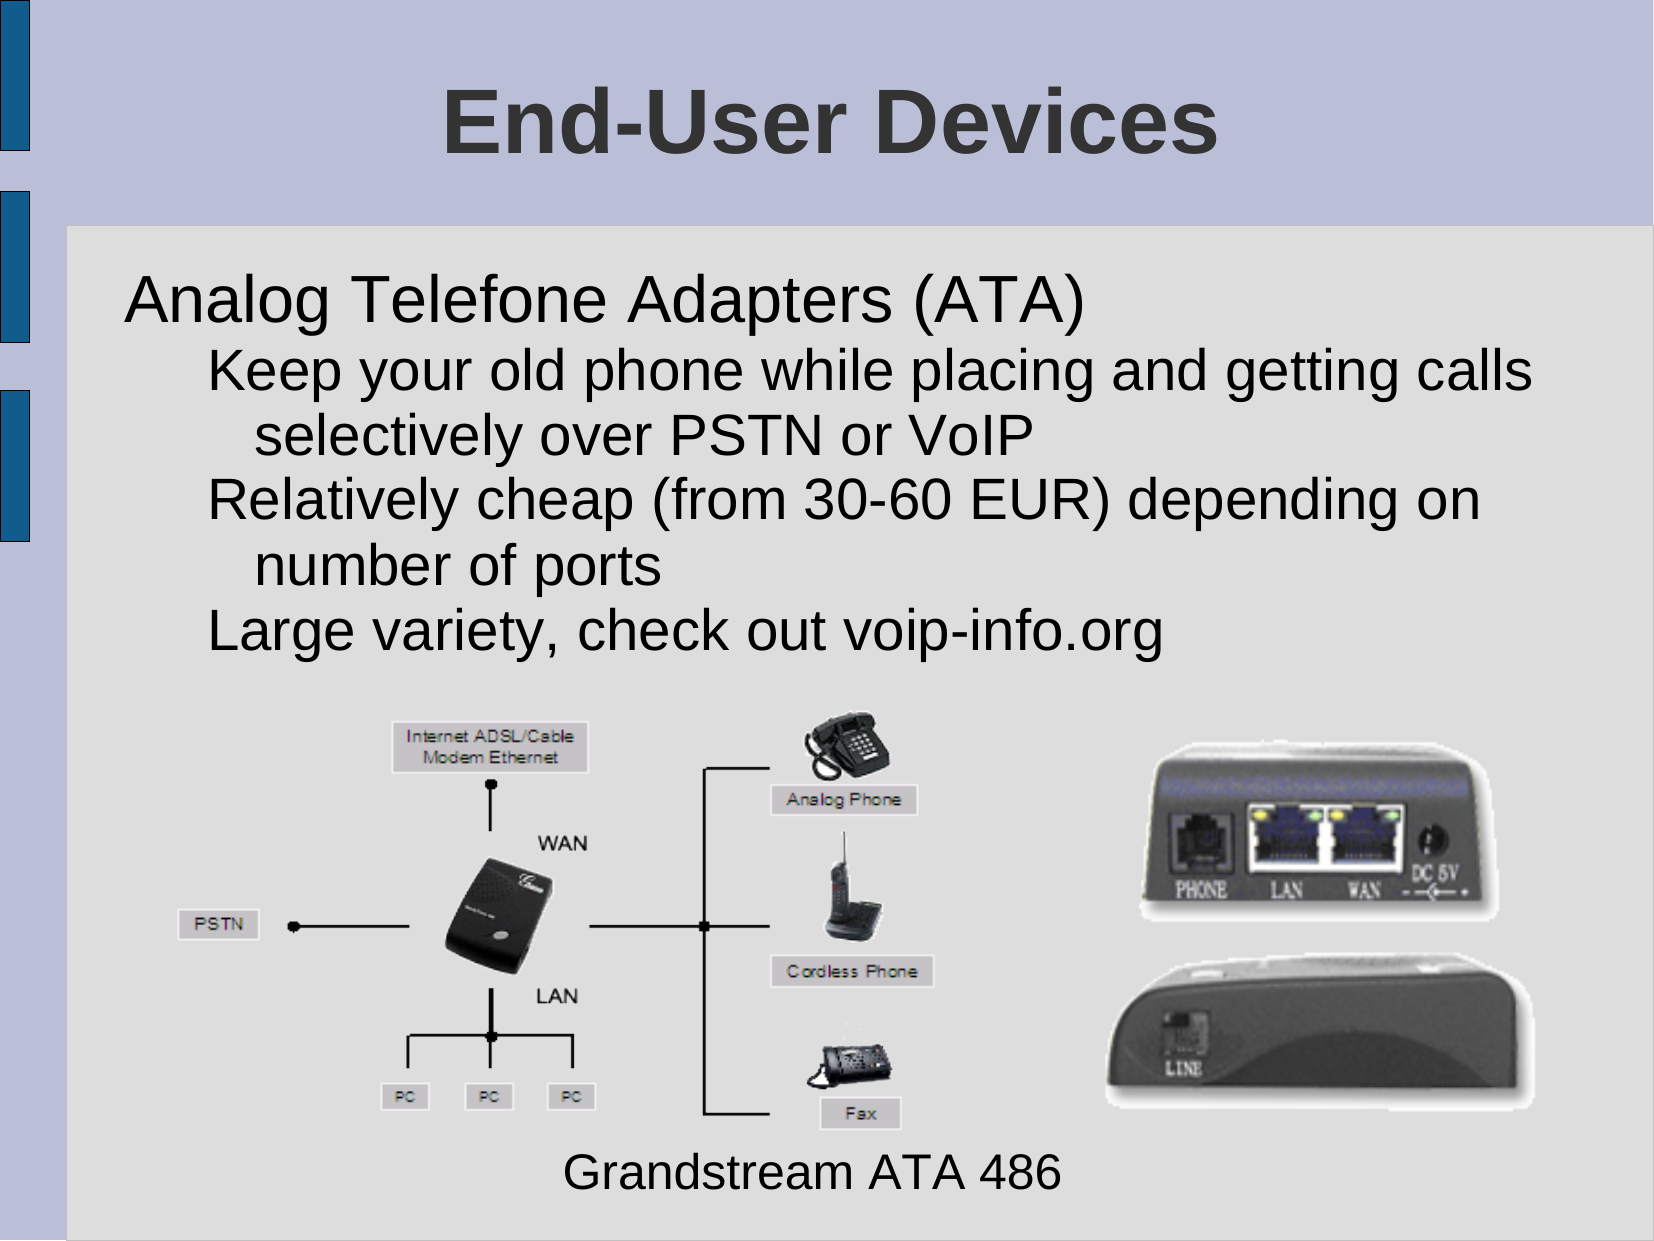

# End-User Devices
Analog Telefone Adapters (ATA)
Keep your old phone while placing and getting calls selectively over PSTN or VoIP
Relatively cheap (from 30-60 EUR) depending on number of ports
Large variety, check out voip-info.org
Grandstream ATA 486